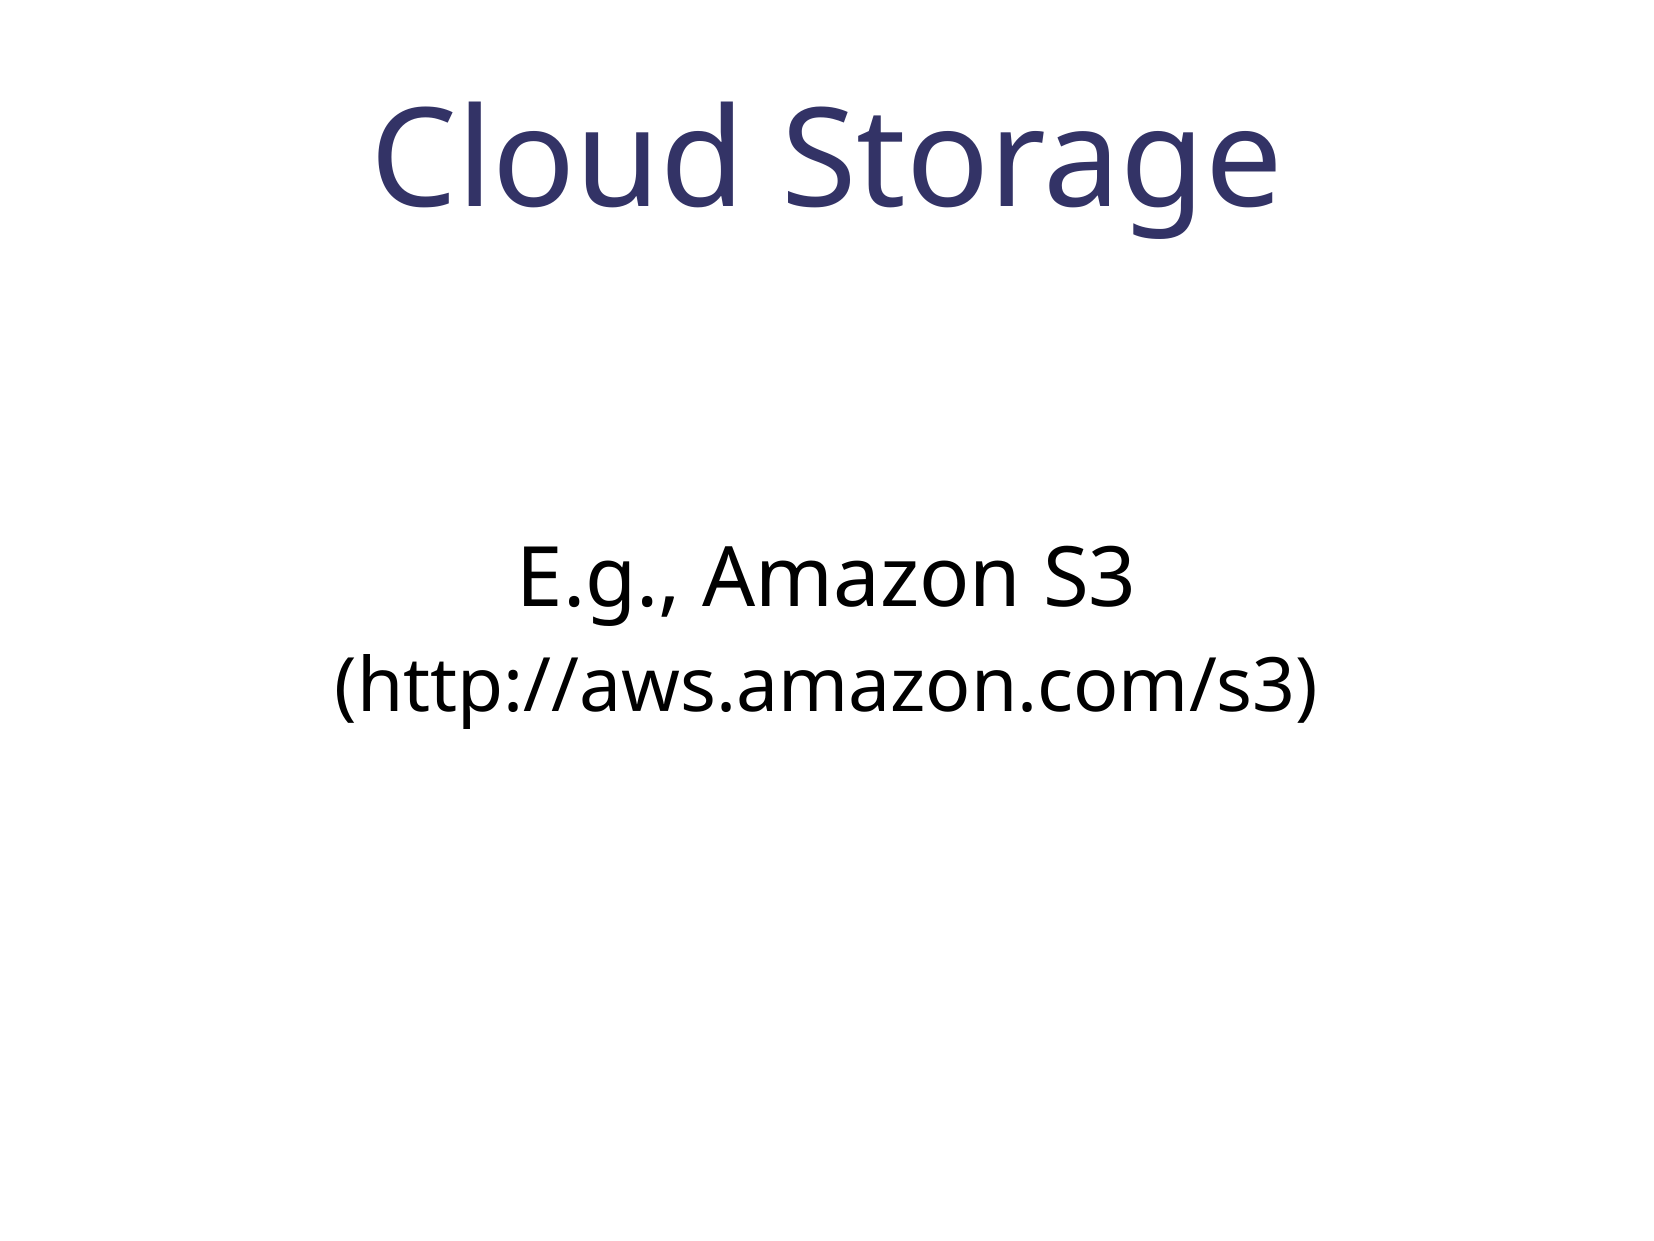

# Cloud Storage
E.g., Amazon S3
(http://aws.amazon.com/s3)